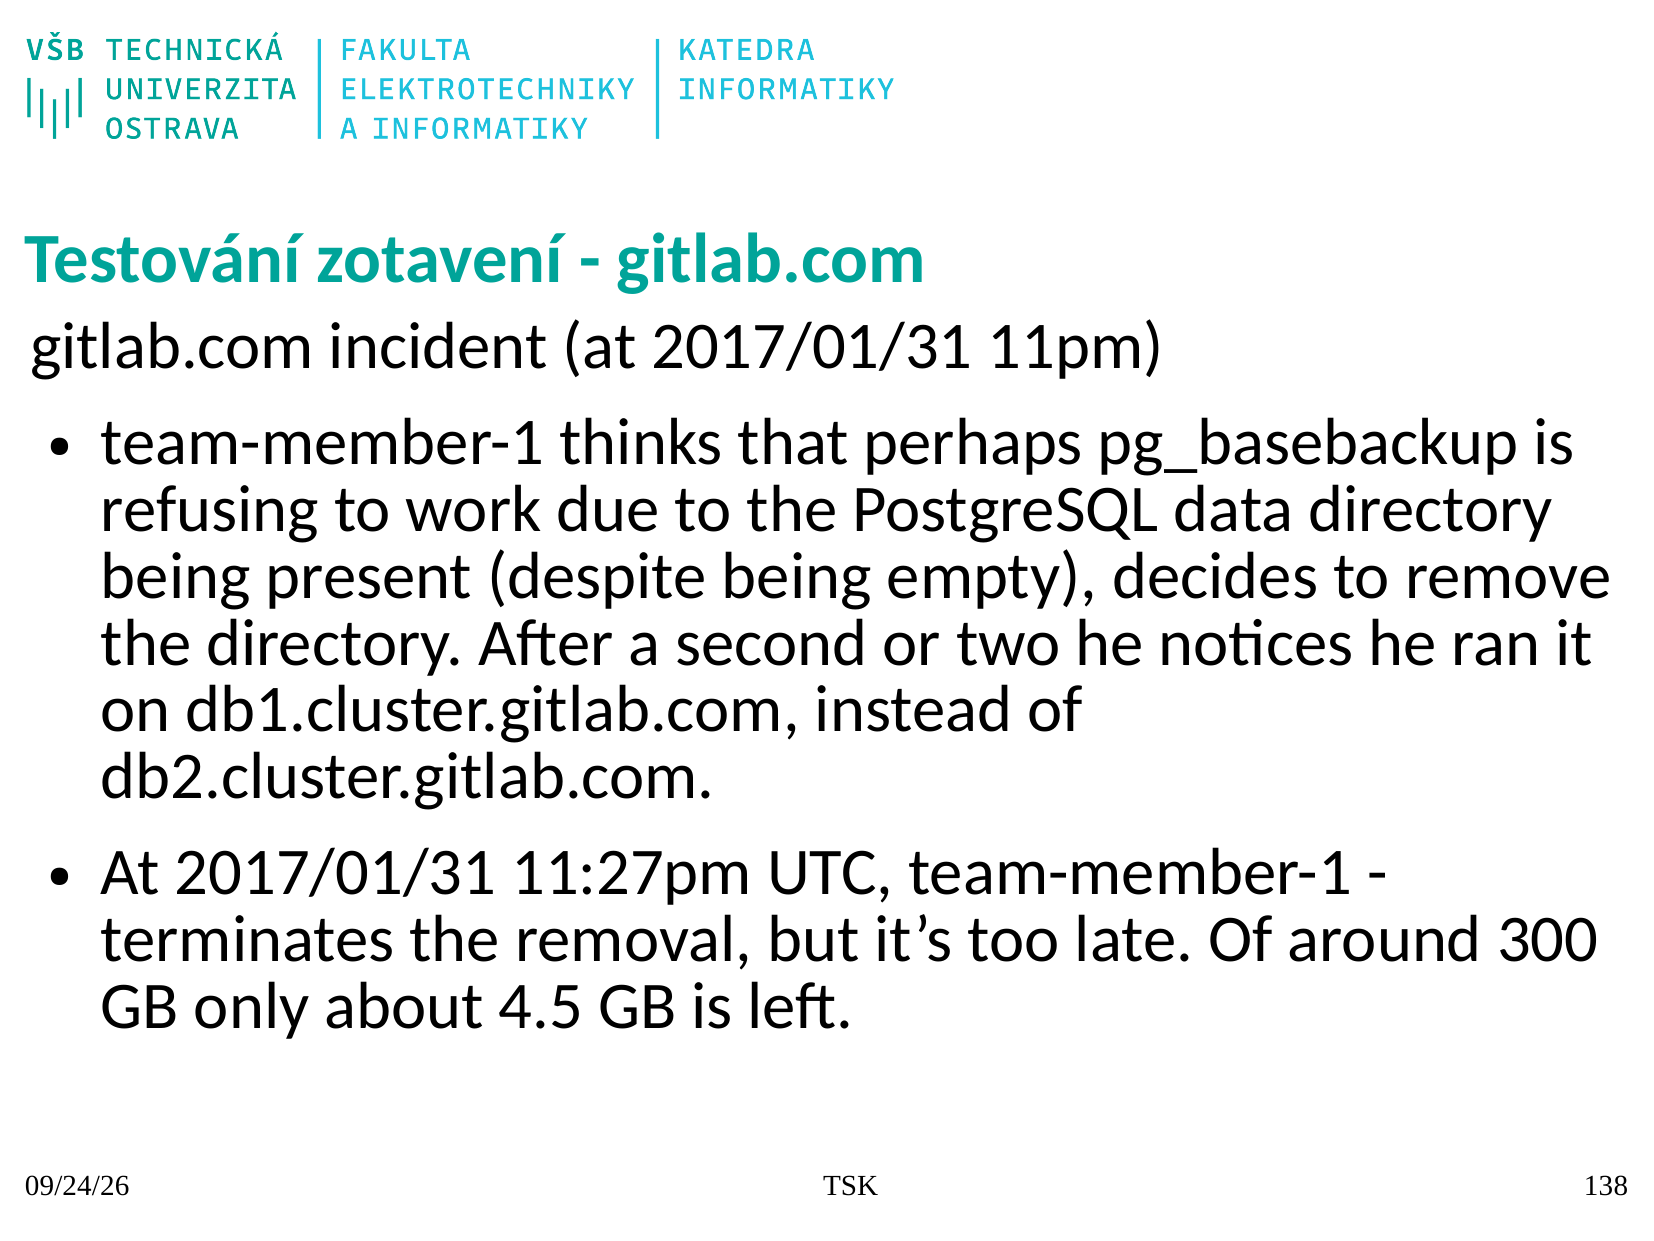

# Testování zotavení - gitlab.com
gitlab.com incident (at 2017/01/31 11pm)
team-member-1 thinks that perhaps pg_basebackup is refusing to work due to the PostgreSQL data directory being present (despite being empty), decides to remove the directory. After a second or two he notices he ran it on db1.cluster.gitlab.com, instead of db2.cluster.gitlab.com.
At 2017/01/31 11:27pm UTC, team-member-1 - terminates the removal, but it’s too late. Of around 300 GB only about 4.5 GB is left.
TSK
138